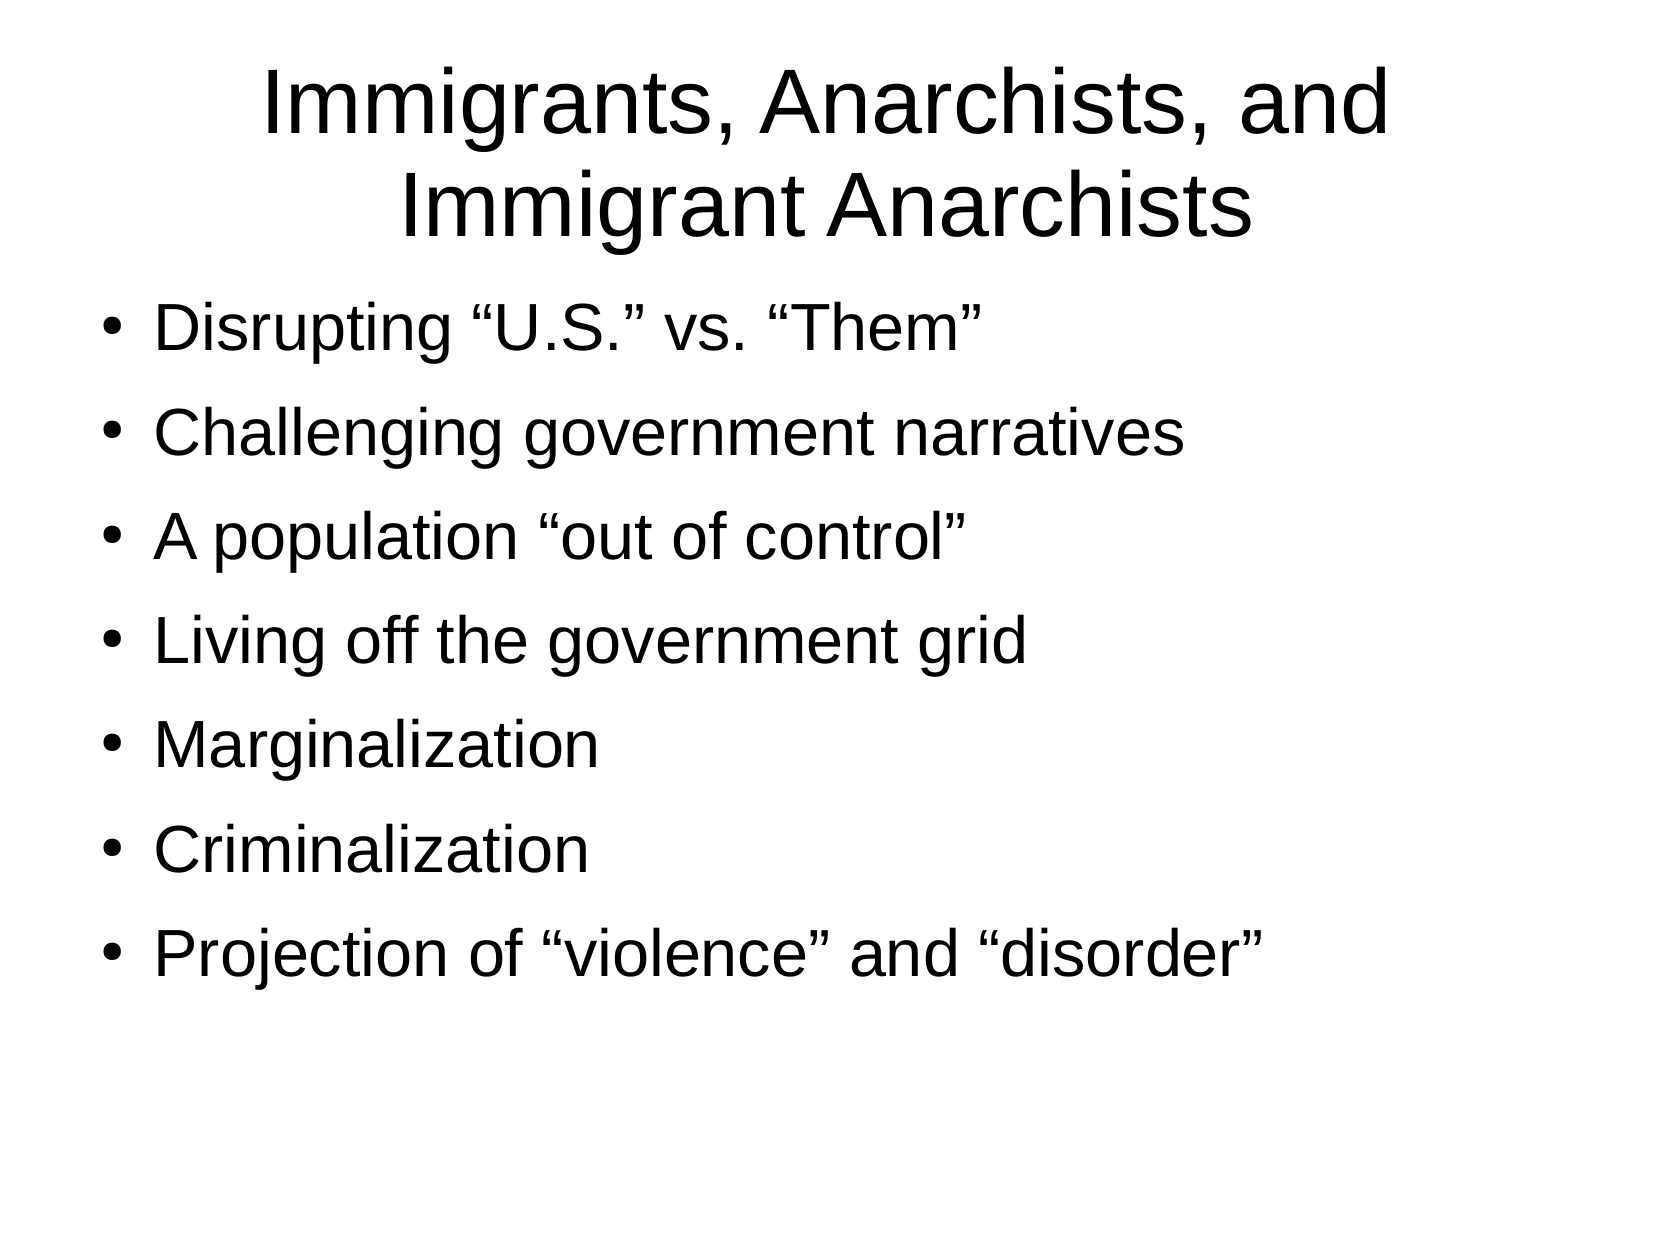

# Immigrants, Anarchists, and Immigrant Anarchists
Disrupting “U.S.” vs. “Them”
Challenging government narratives
A population “out of control”
Living off the government grid
Marginalization
Criminalization
Projection of “violence” and “disorder”